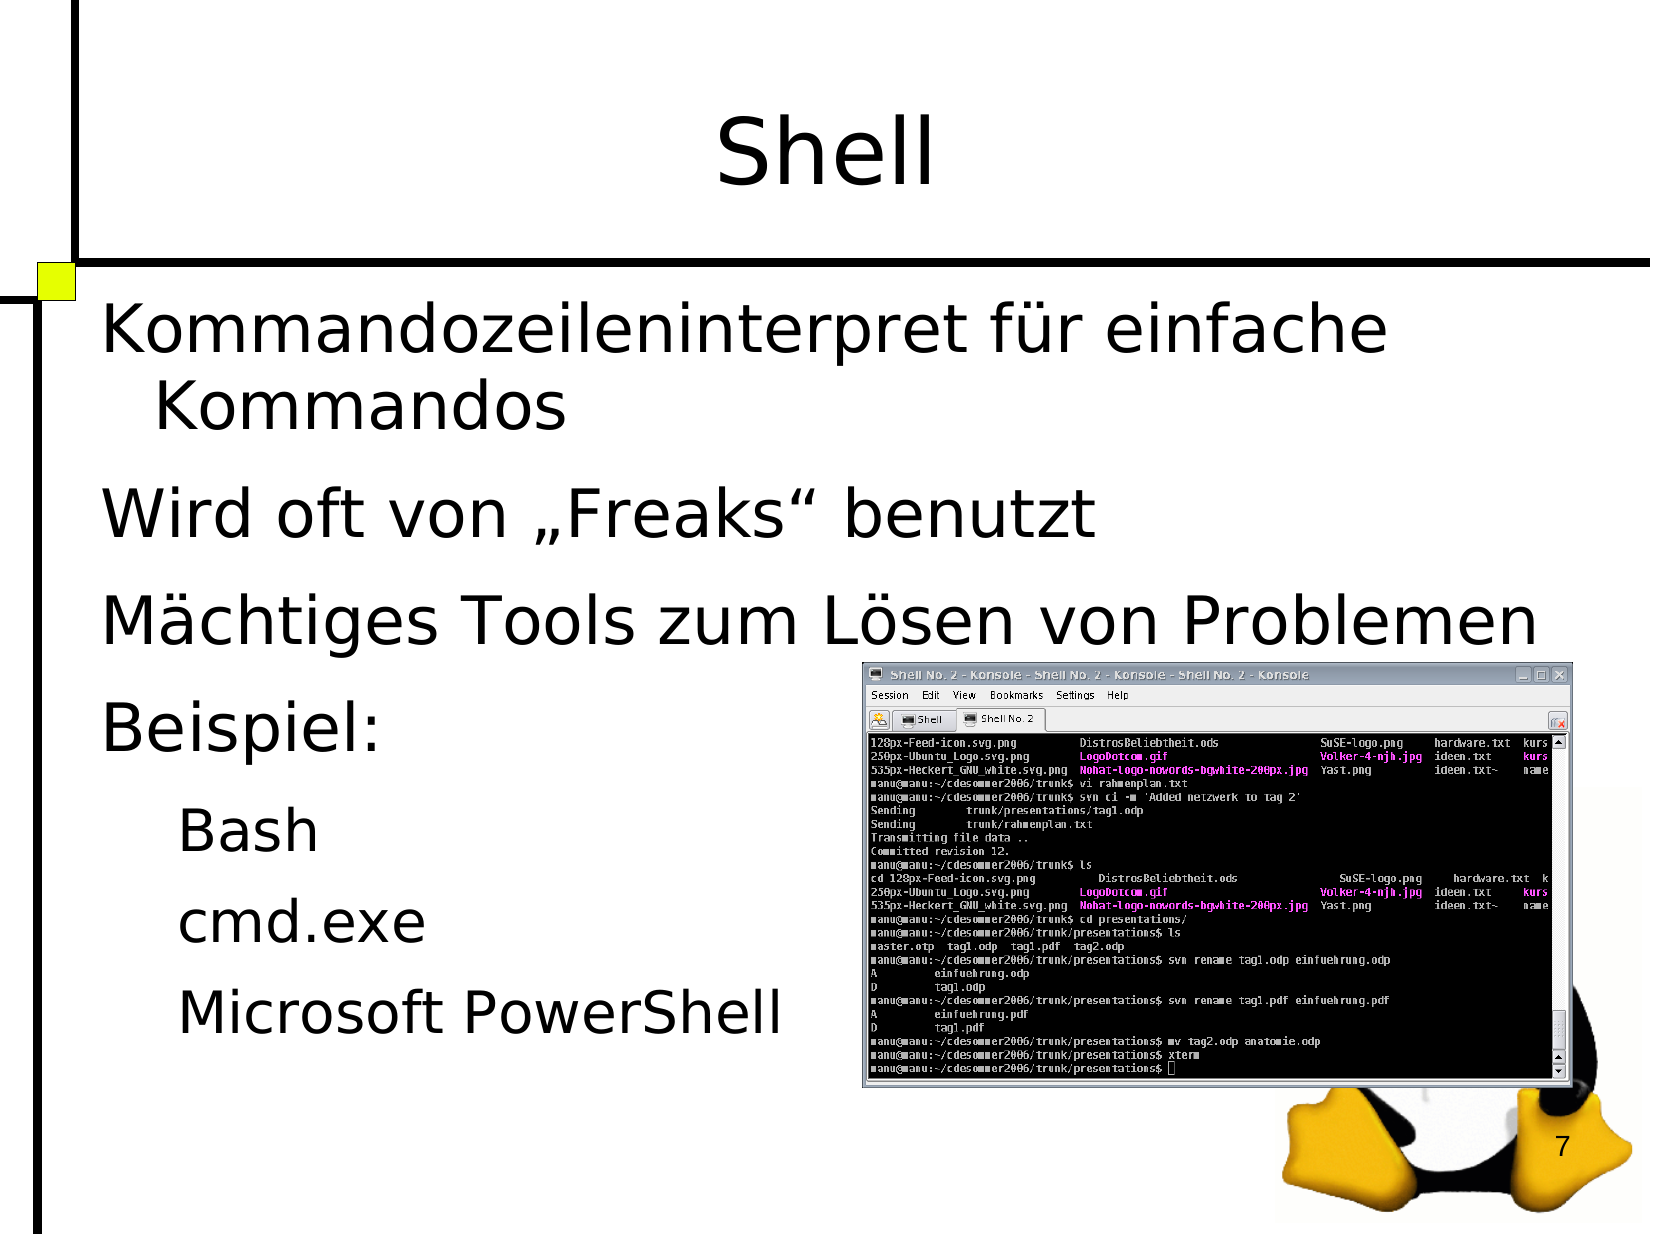

# Shell
Kommandozeileninterpret für einfache Kommandos
Wird oft von „Freaks“ benutzt
Mächtiges Tools zum Lösen von Problemen
Beispiel:
Bash
cmd.exe
Microsoft PowerShell
7